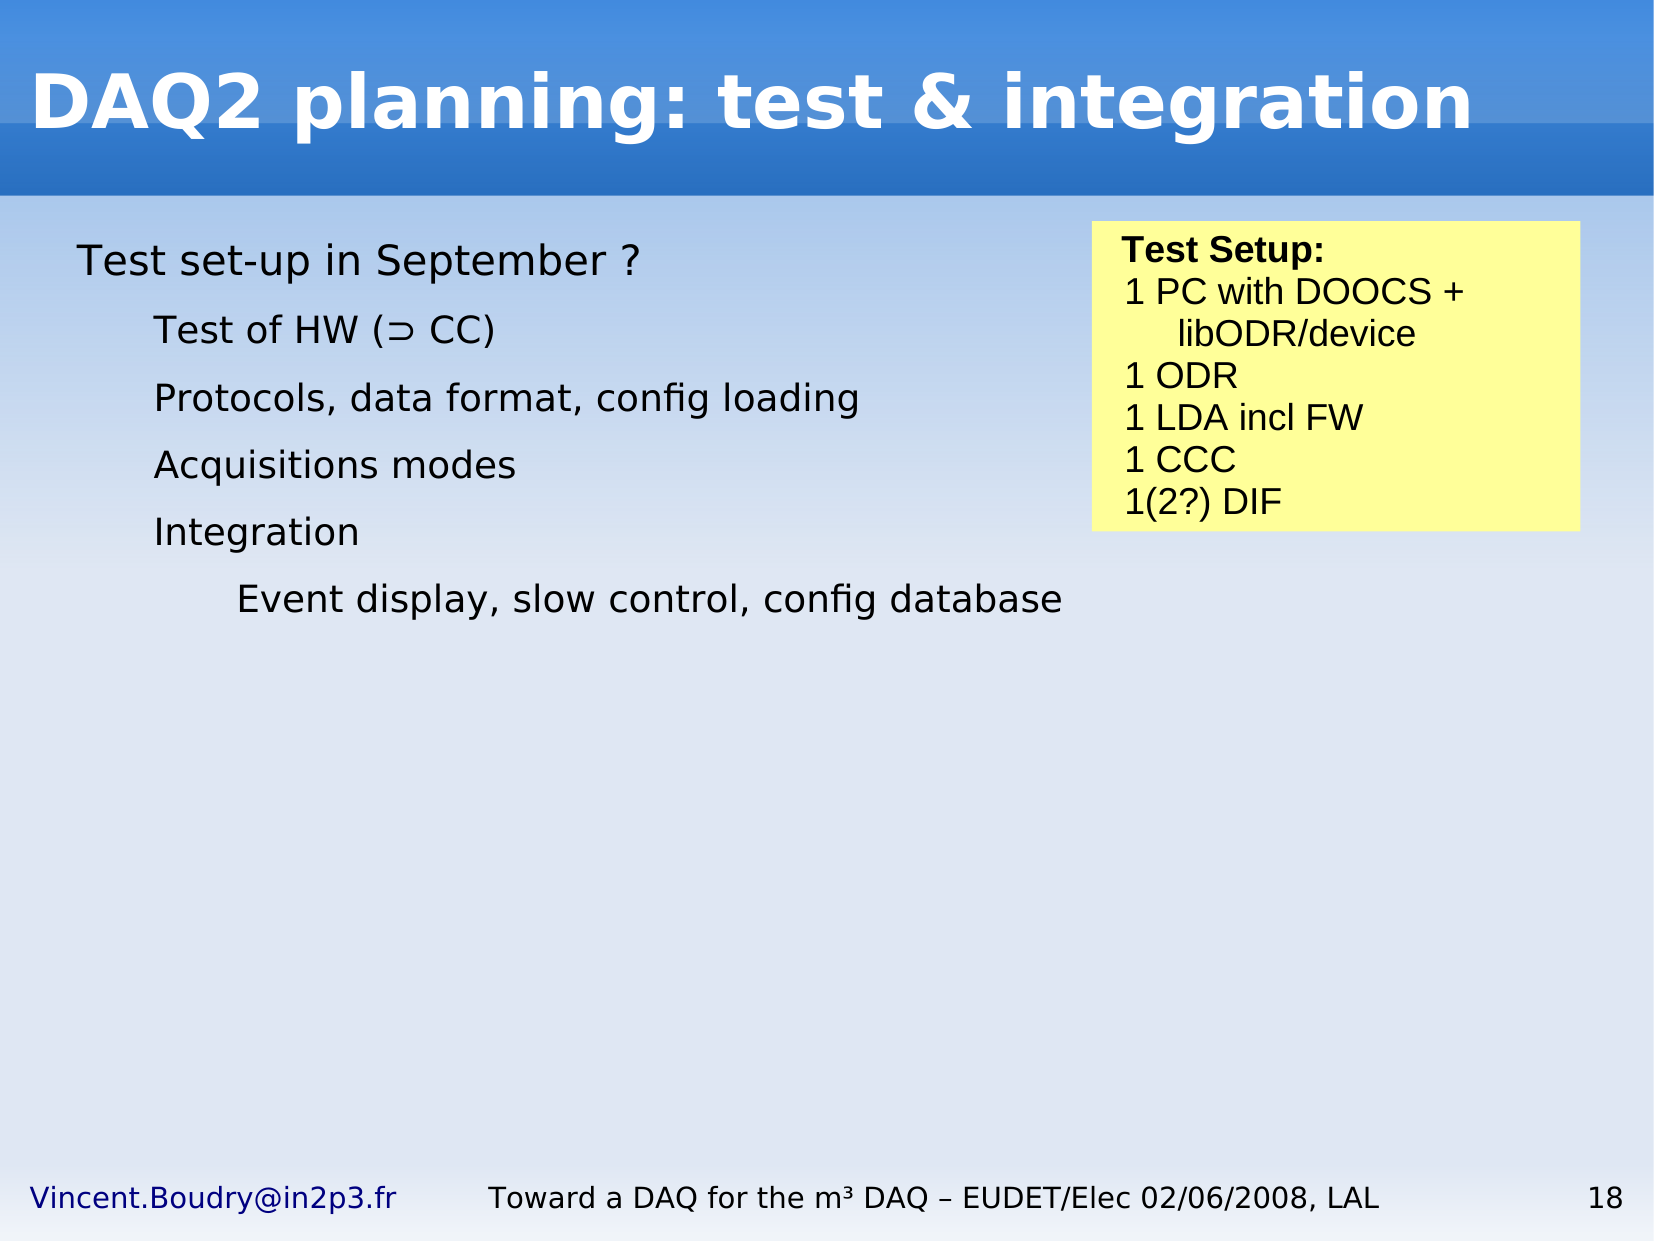

# DAQ2 planning: test & integration
Test Setup:
1 PC with DOOCS + libODR/device
1 ODR
1 LDA incl FW
1 CCC
1(2?) DIF
Test set-up in September ?
Test of HW (⊃ CC)
Protocols, data format, config loading
Acquisitions modes
Integration
Event display, slow control, config database
Toward a DAQ for the m³ DAQ – EUDET/Elec 02/06/2008, LAL
18